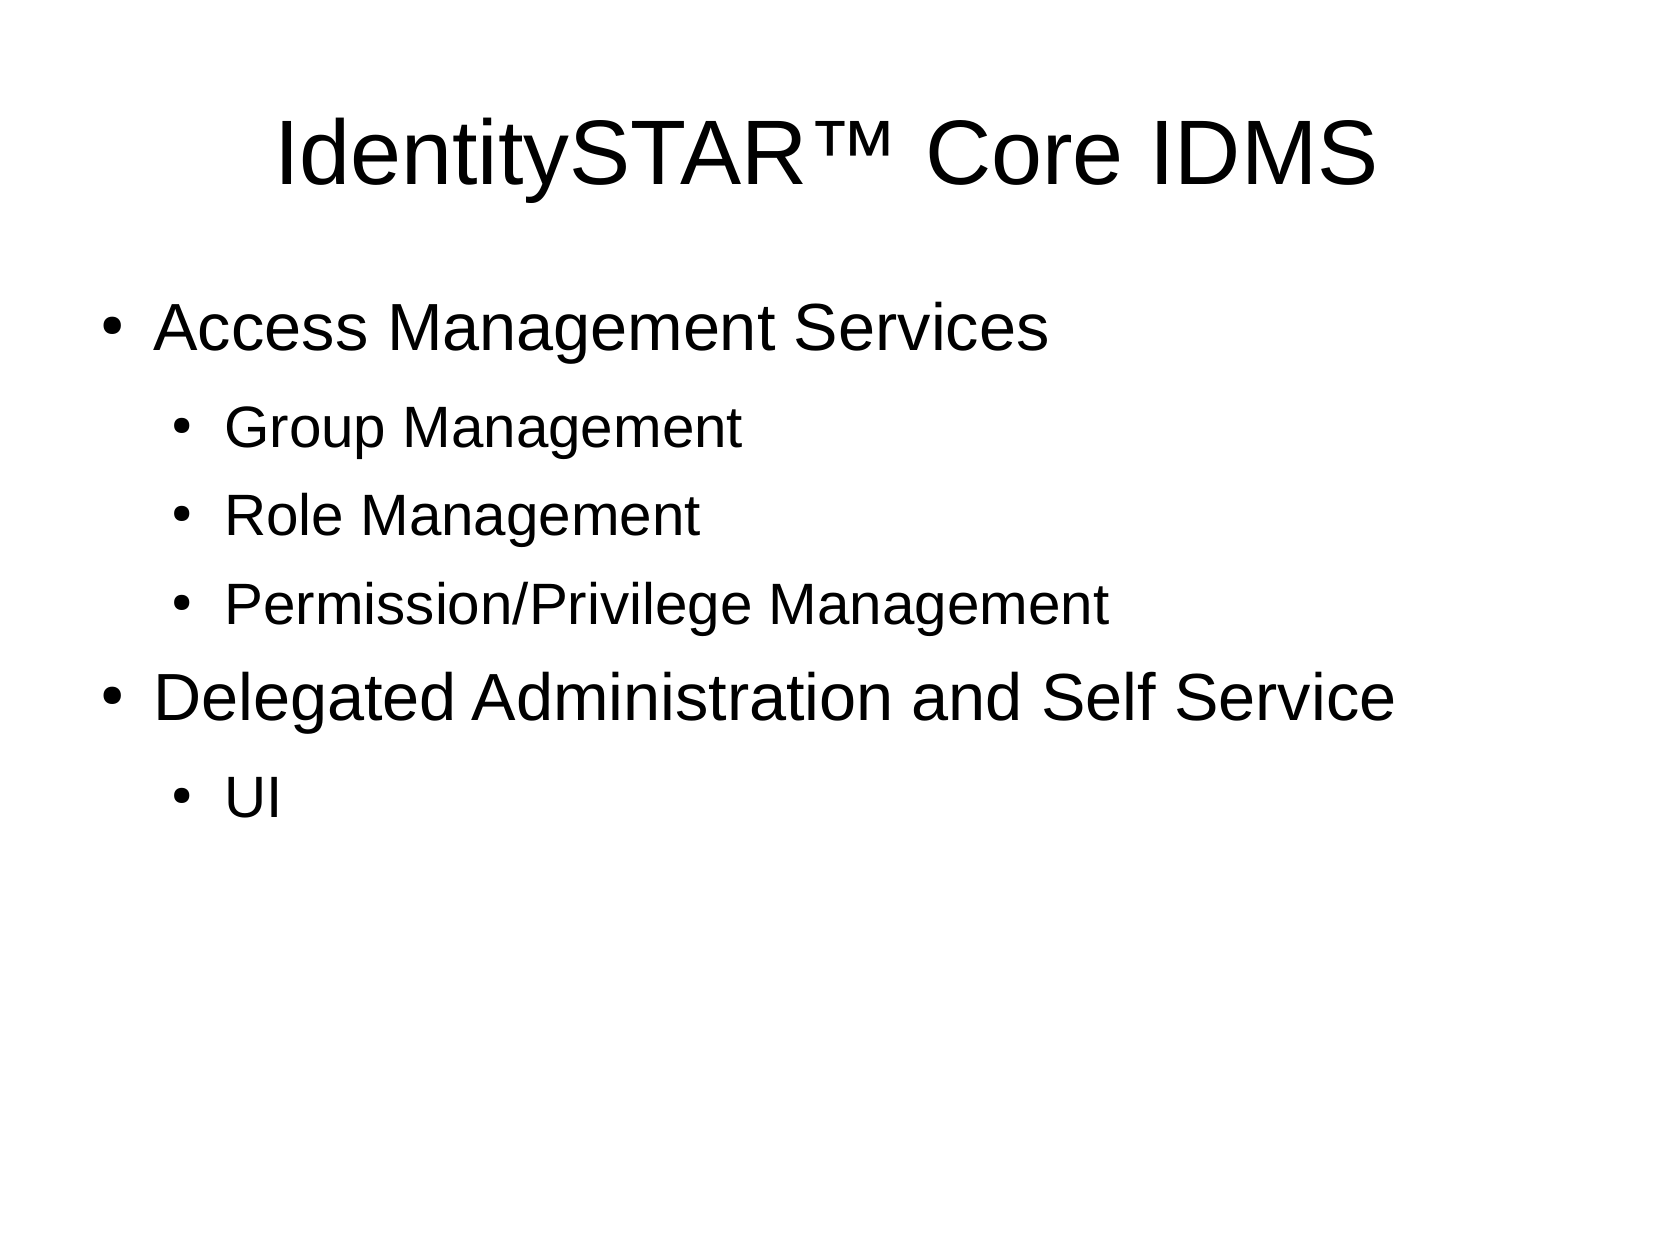

# IdentitySTAR™ Core IDMS
Access Management Services
Group Management
Role Management
Permission/Privilege Management
Delegated Administration and Self Service
UI